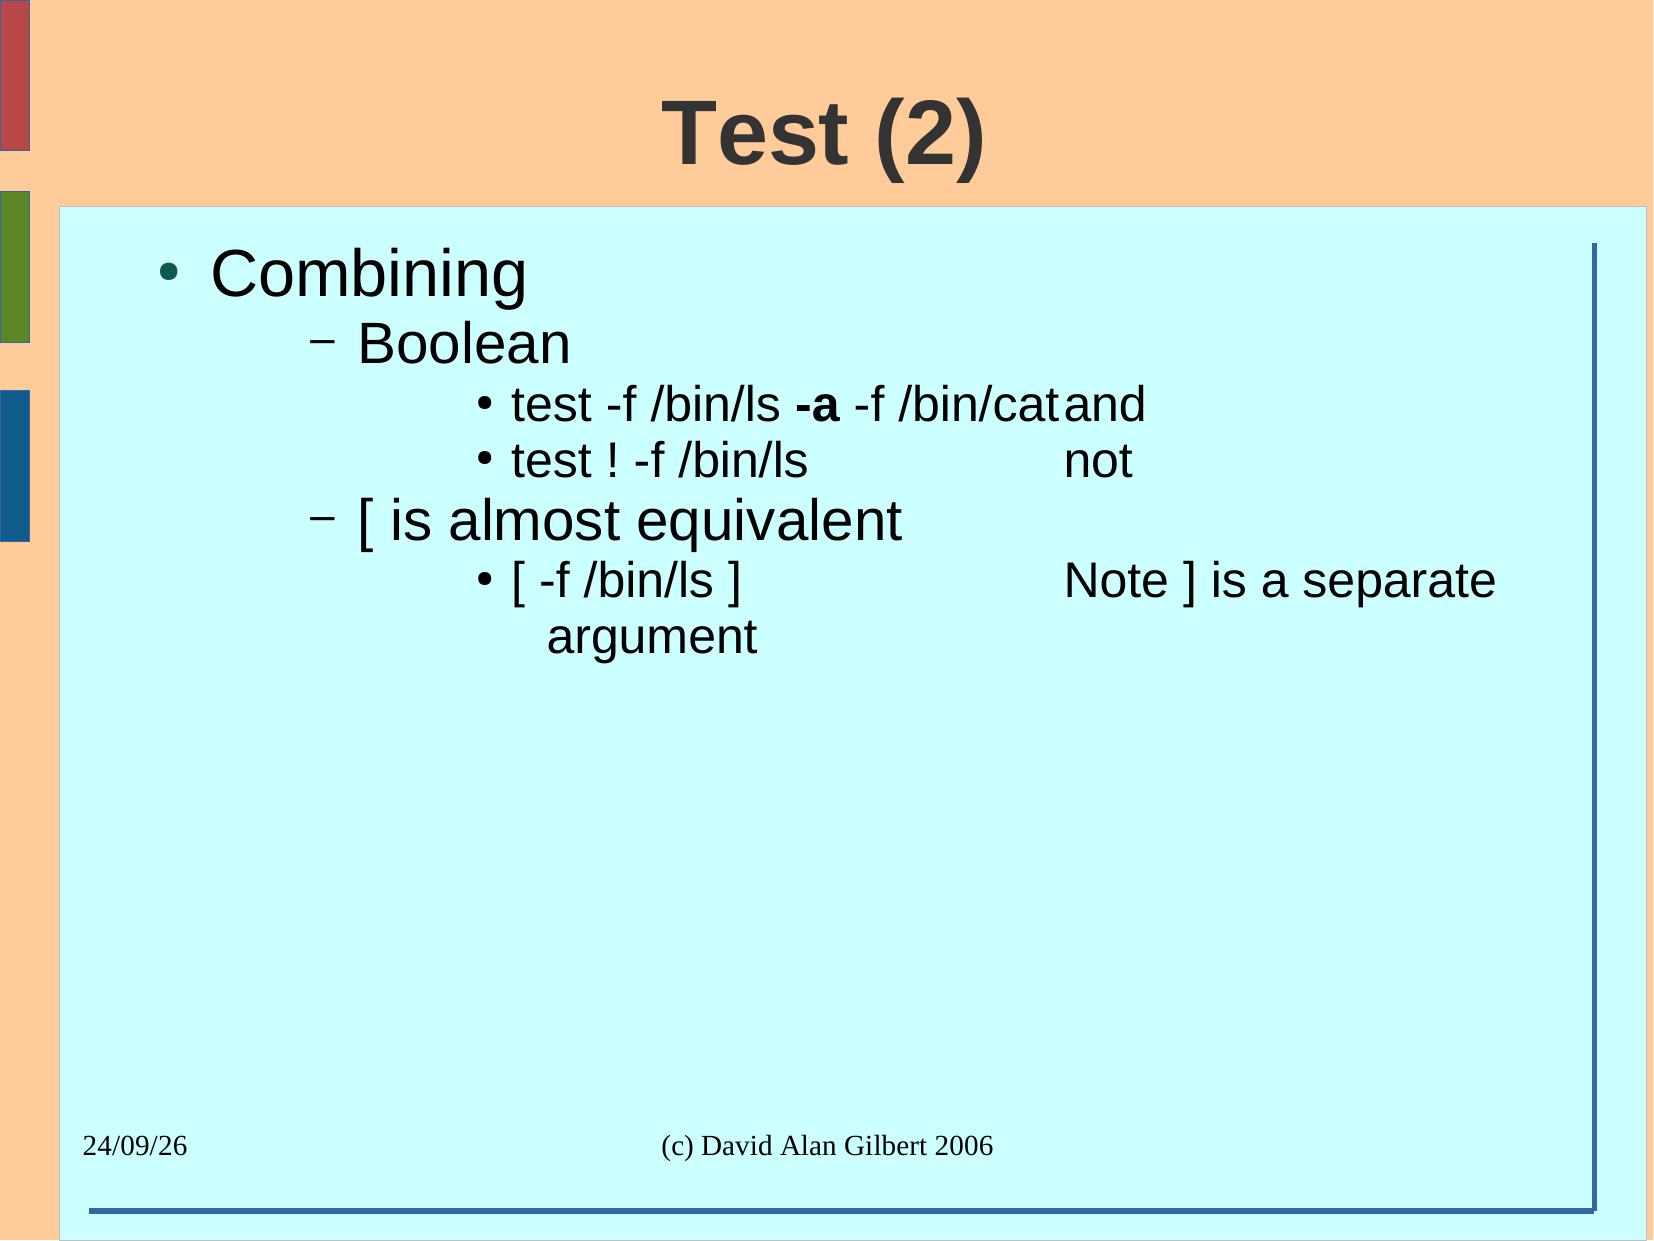

# Test (2)
Combining
Boolean
test -f /bin/ls -a -f /bin/cat	and
test ! -f /bin/ls				not
[ is almost equivalent
[ -f /bin/ls ]					Note ] is a separate argument
(c) David Alan Gilbert 2006